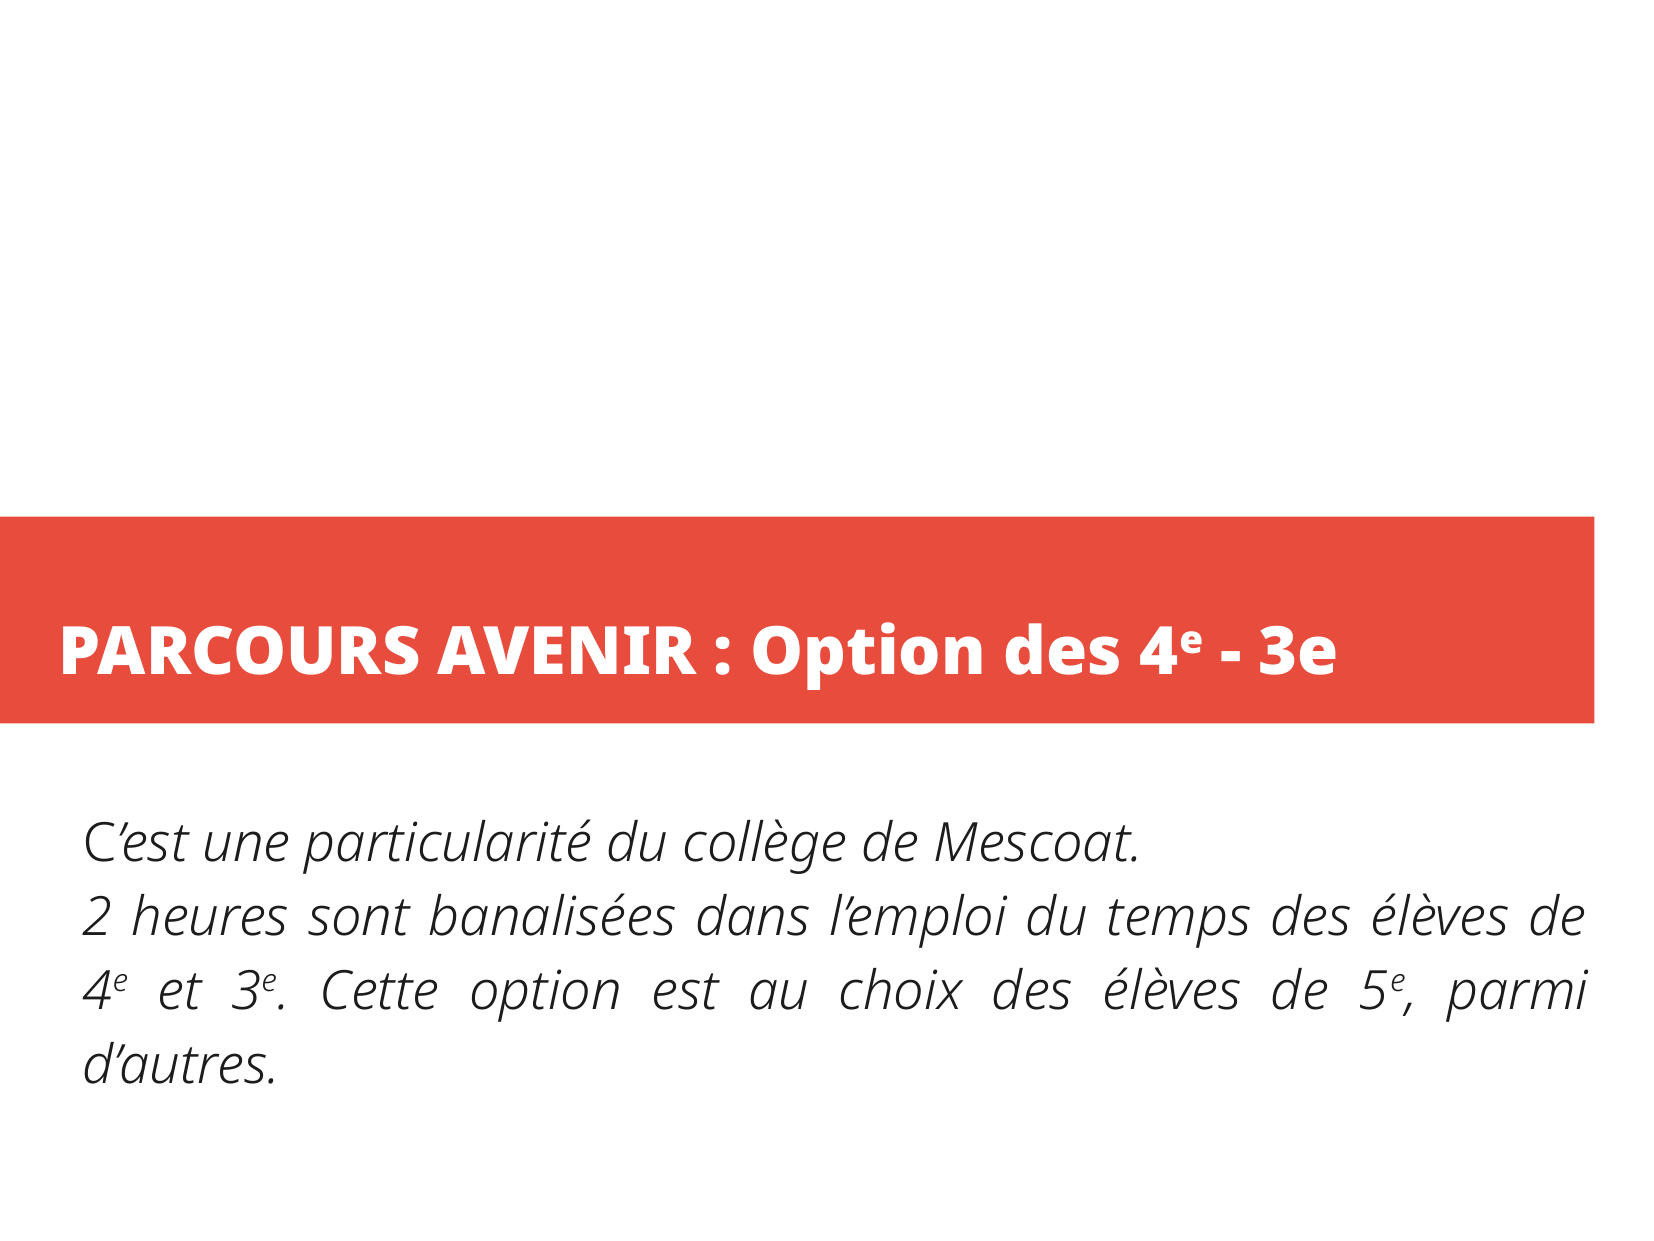

# PARCOURS AVENIR : Option des 4e - 3e
C’est une particularité du collège de Mescoat.
2 heures sont banalisées dans l’emploi du temps des élèves de 4e et 3e. Cette option est au choix des élèves de 5e, parmi d’autres.